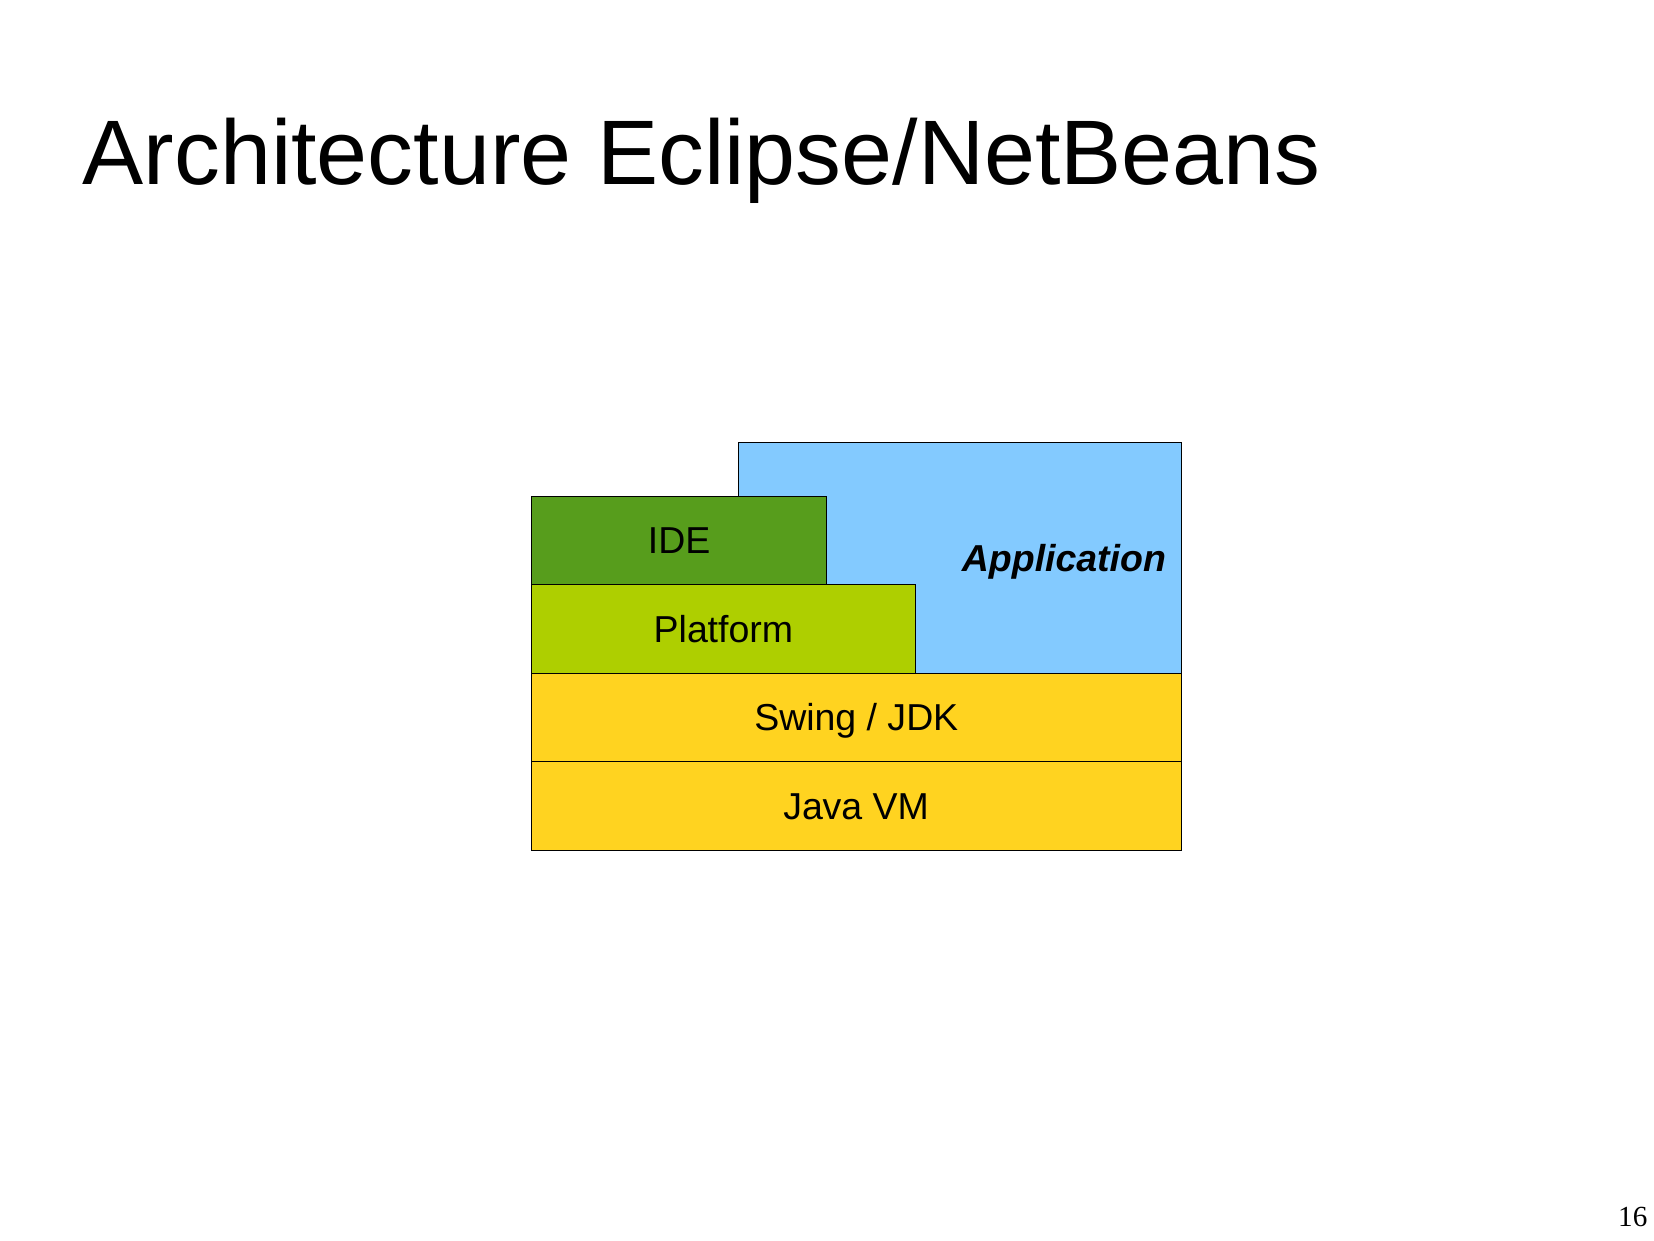

# Architecture Eclipse/NetBeans
Application
IDE
Platform
Swing / JDK
Java VM
16